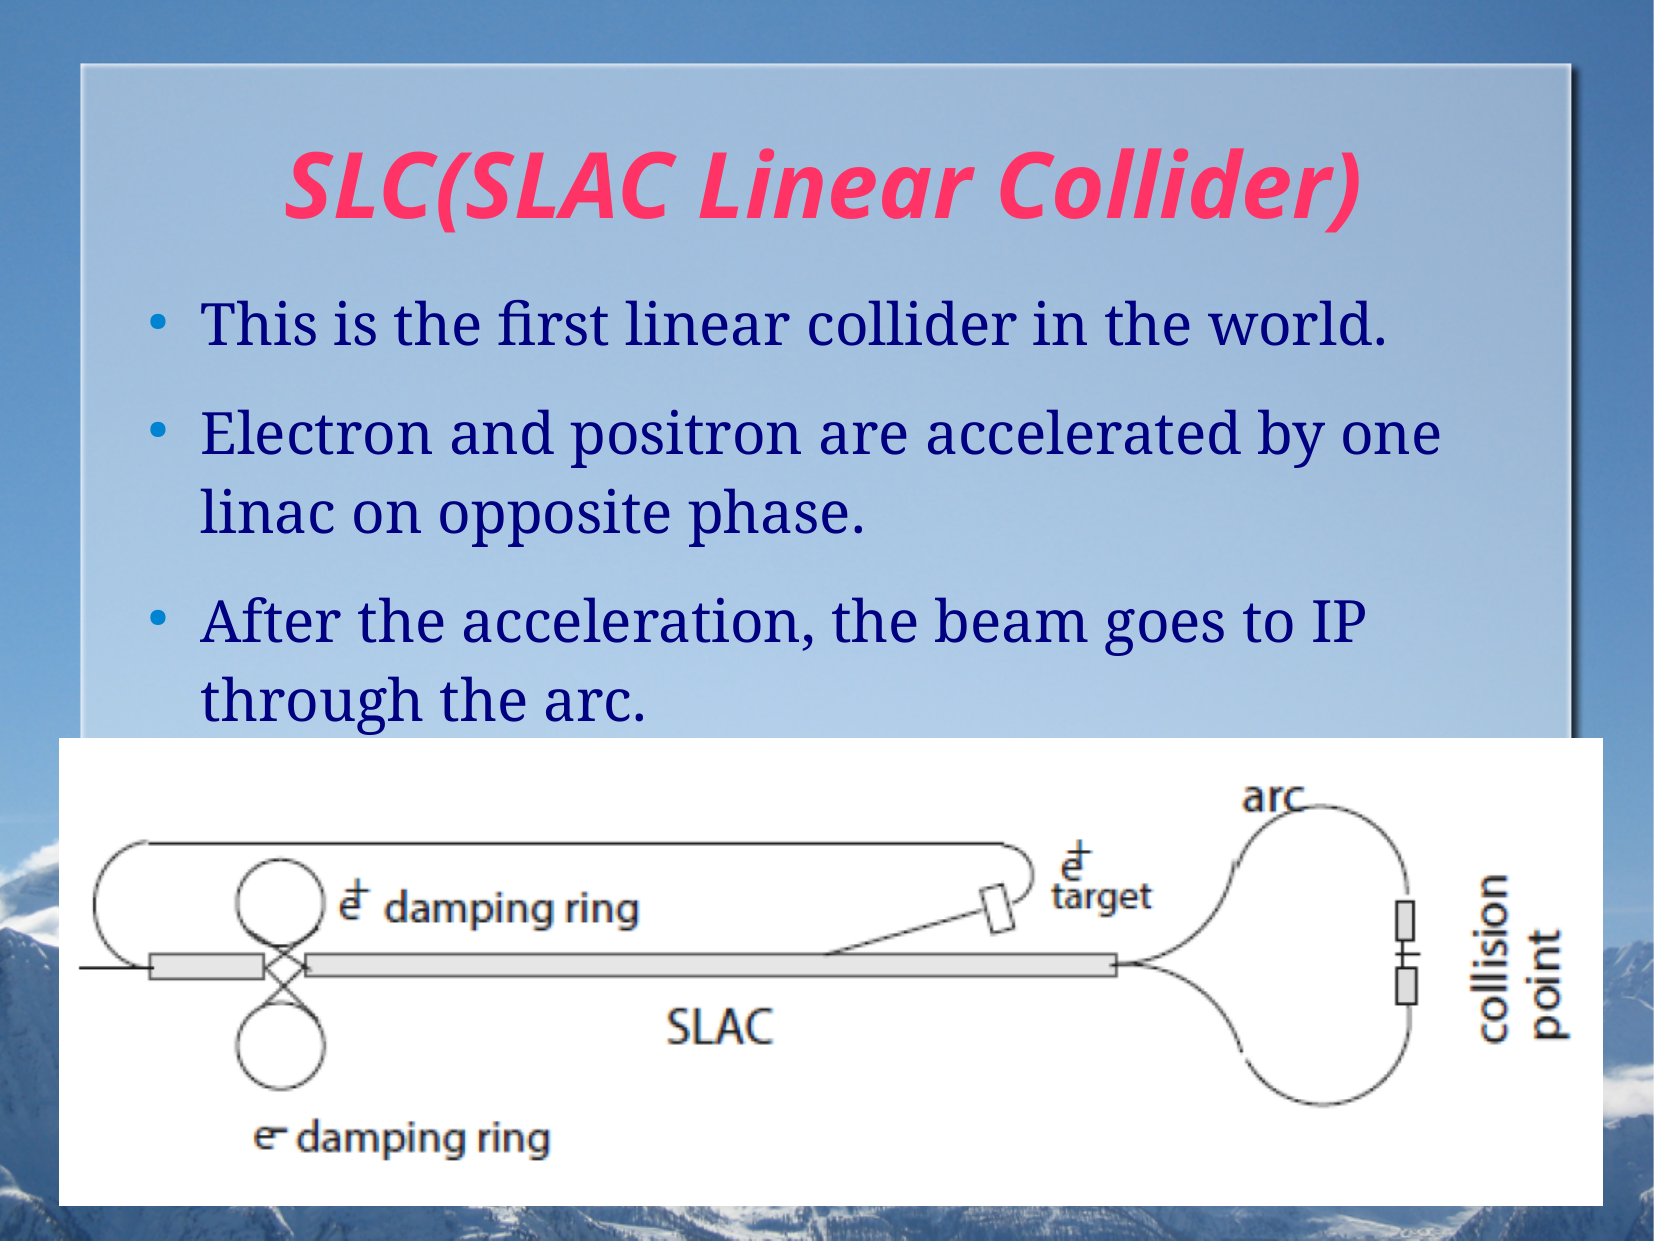

# SLC(SLAC Linear Collider)
This is the first linear collider in the world.
Electron and positron are accelerated by one linac on opposite phase.
After the acceleration, the beam goes to IP through the arc.
53